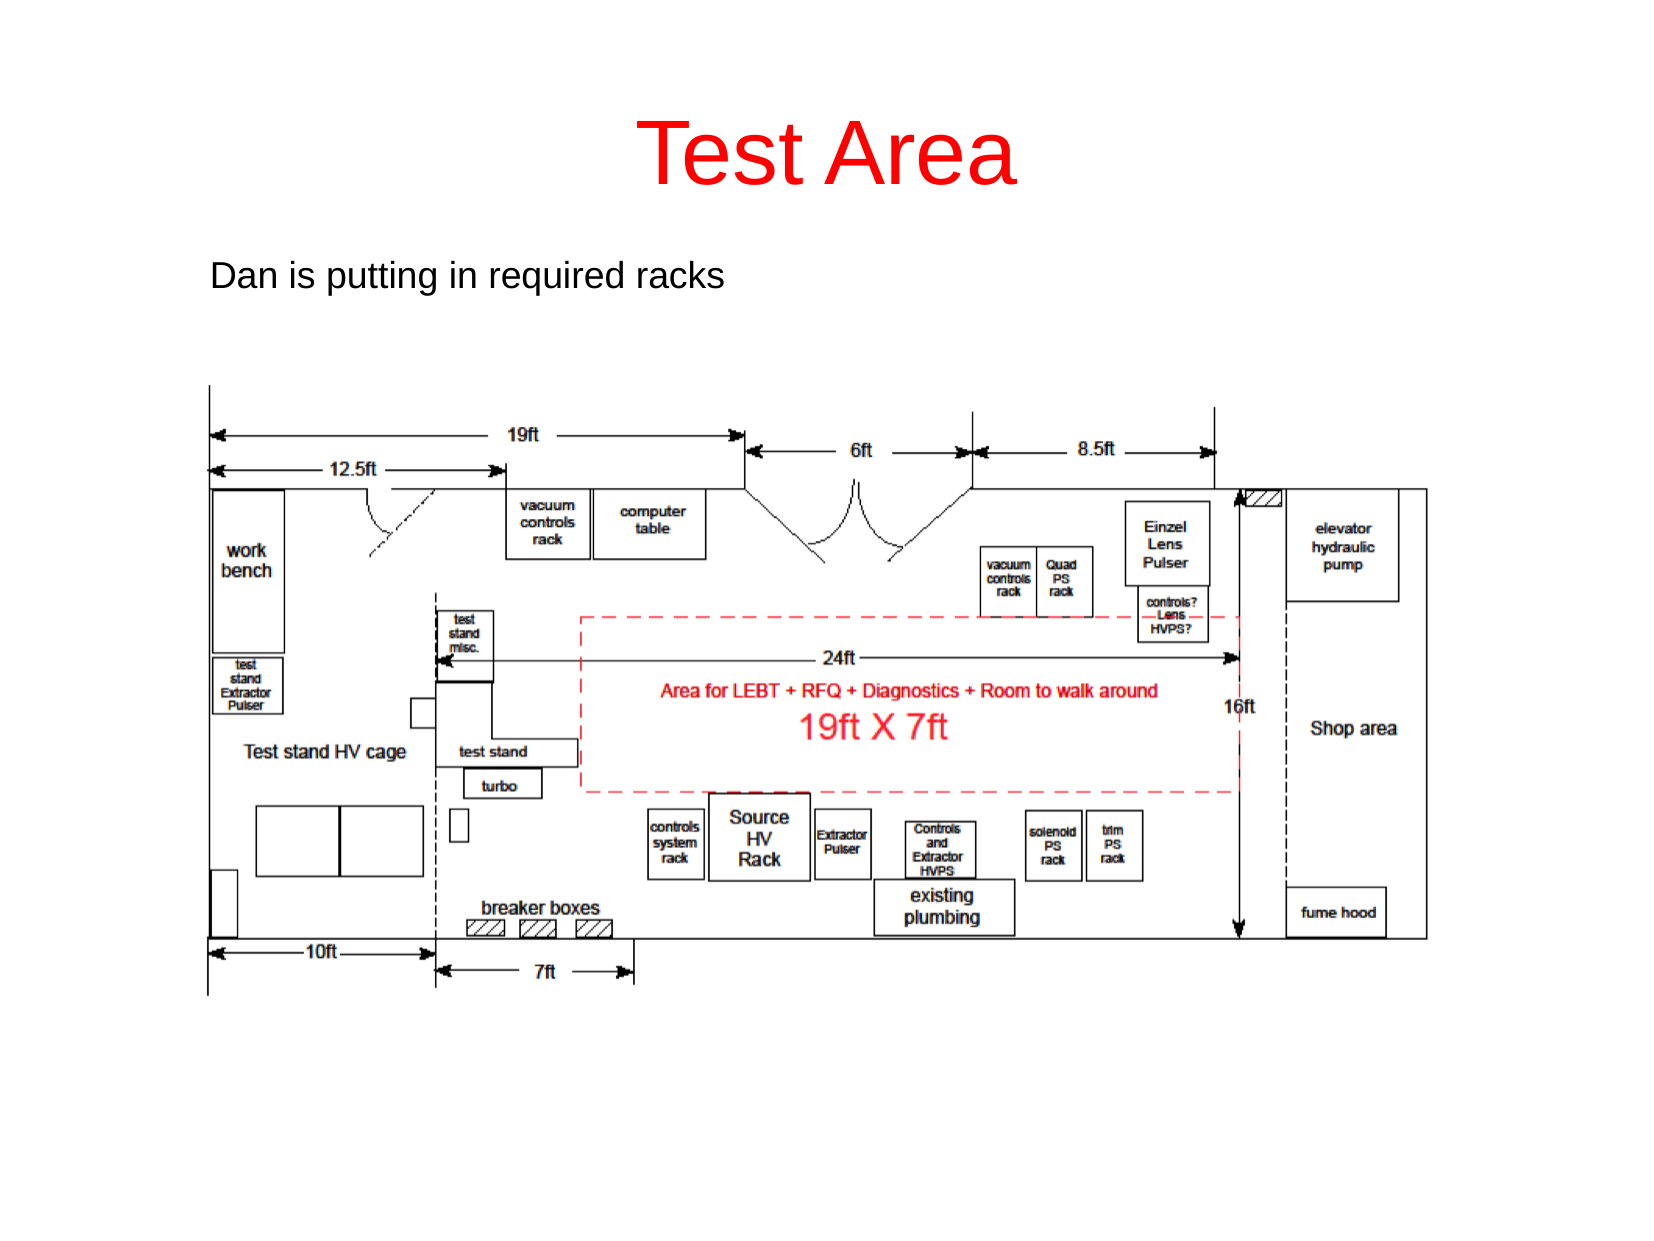

# Test Area
Dan is putting in required racks